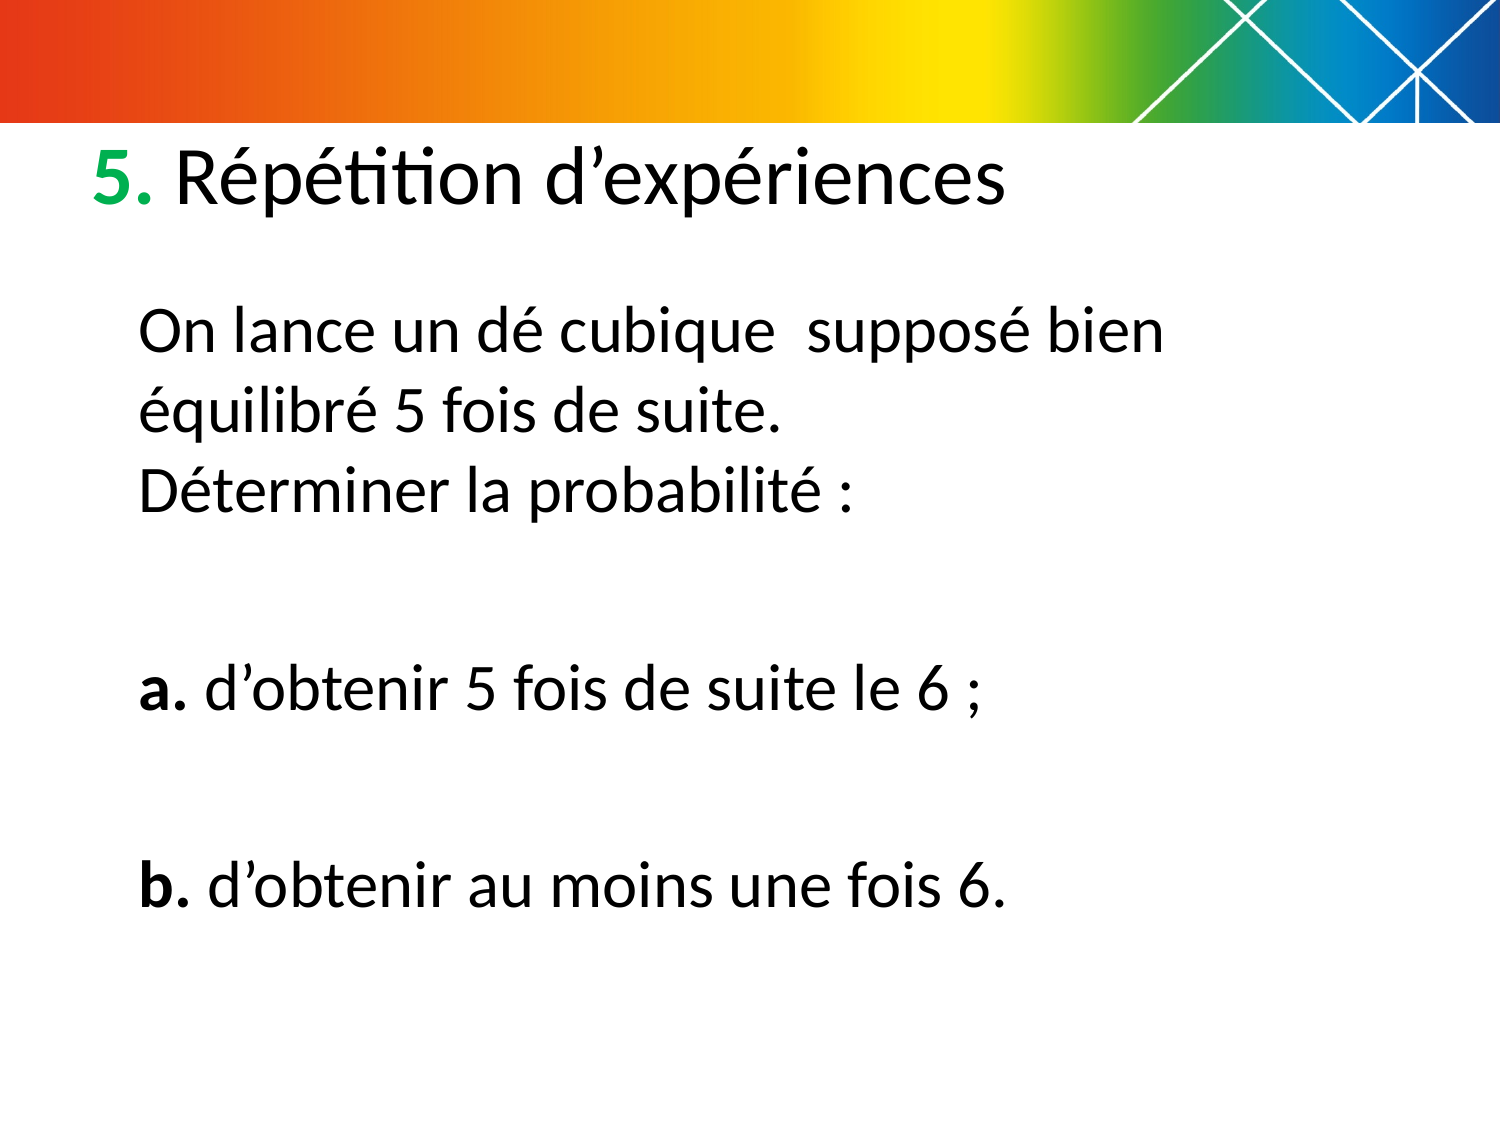

# 5. Répétition d’expériences
On lance un dé cubique supposé bien équilibré 5 fois de suite.
Déterminer la probabilité :
a. d’obtenir 5 fois de suite le 6 ;
b. d’obtenir au moins une fois 6.